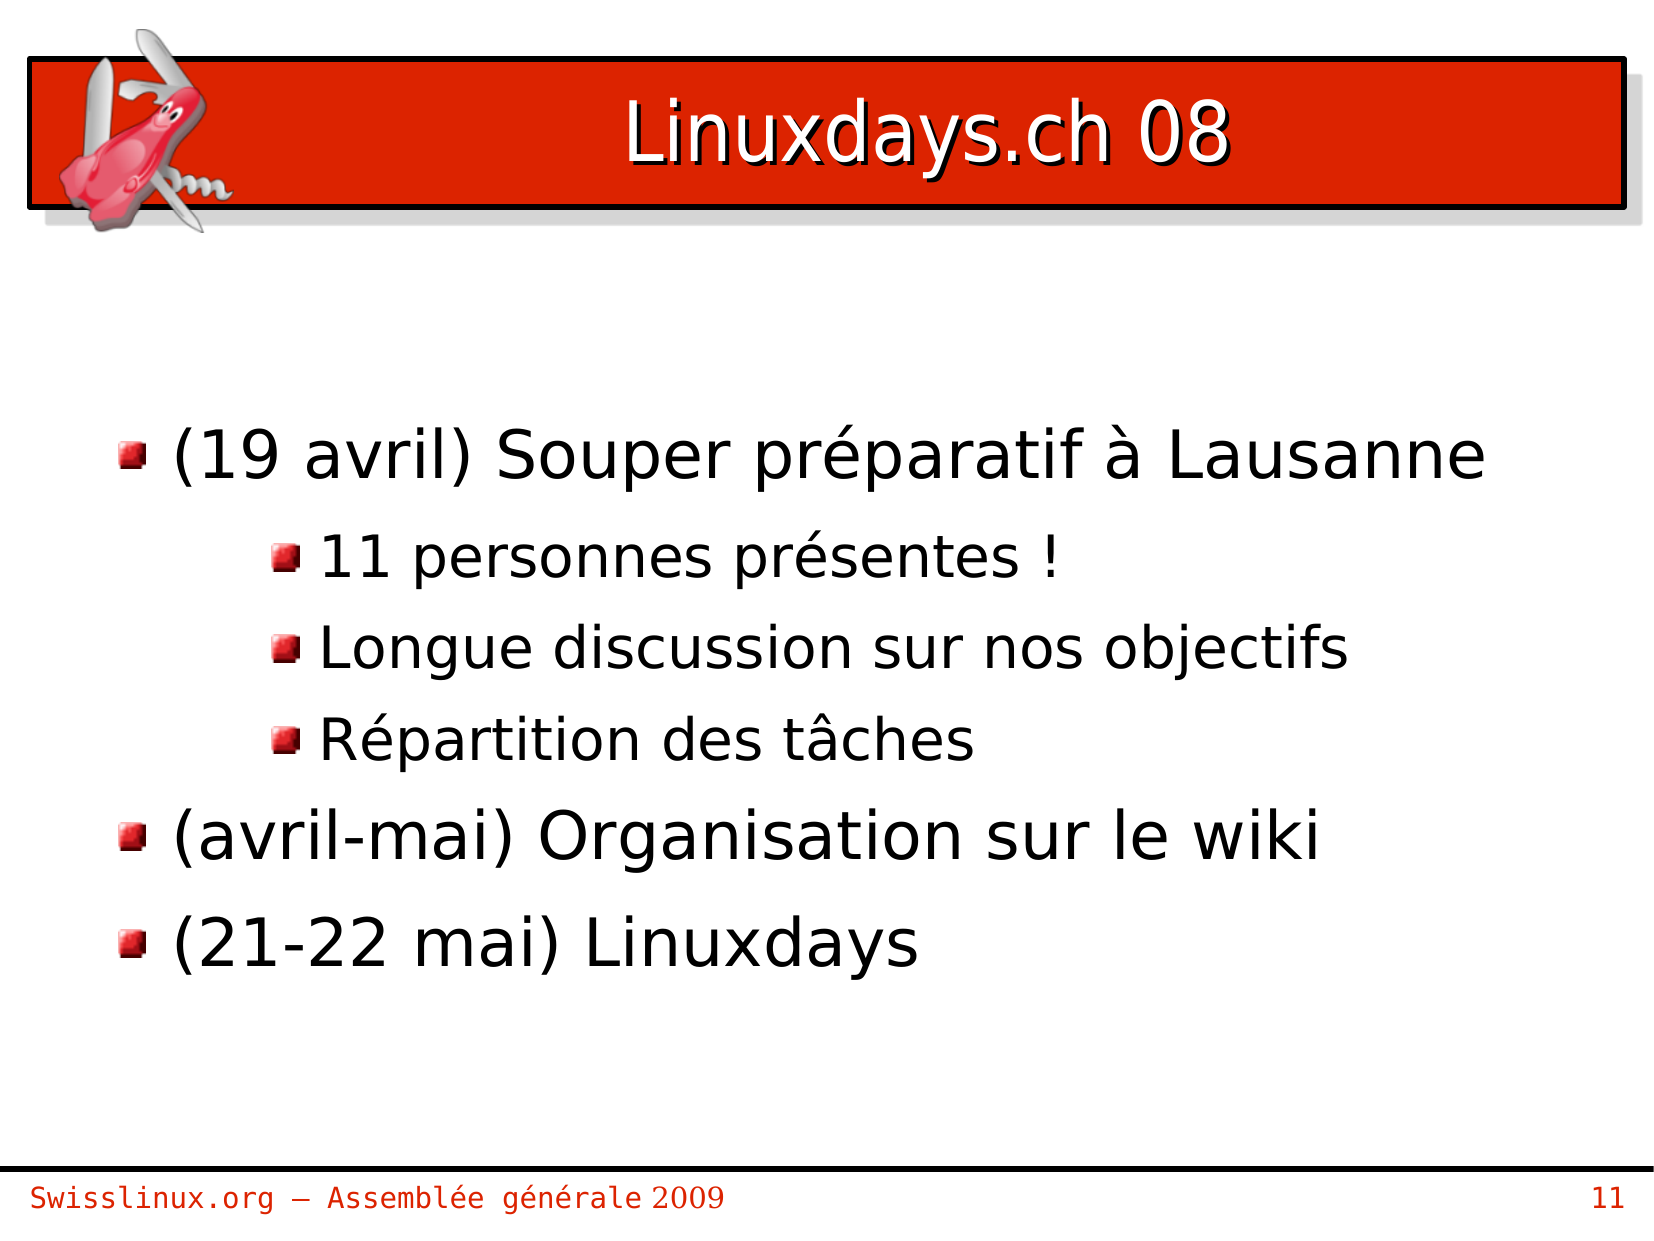

# Linuxdays.ch 08
(19 avril) Souper préparatif à Lausanne
11 personnes présentes !
Longue discussion sur nos objectifs
Répartition des tâches
(avril-mai) Organisation sur le wiki
(21-22 mai) Linuxdays
26 Janvier 2007
11